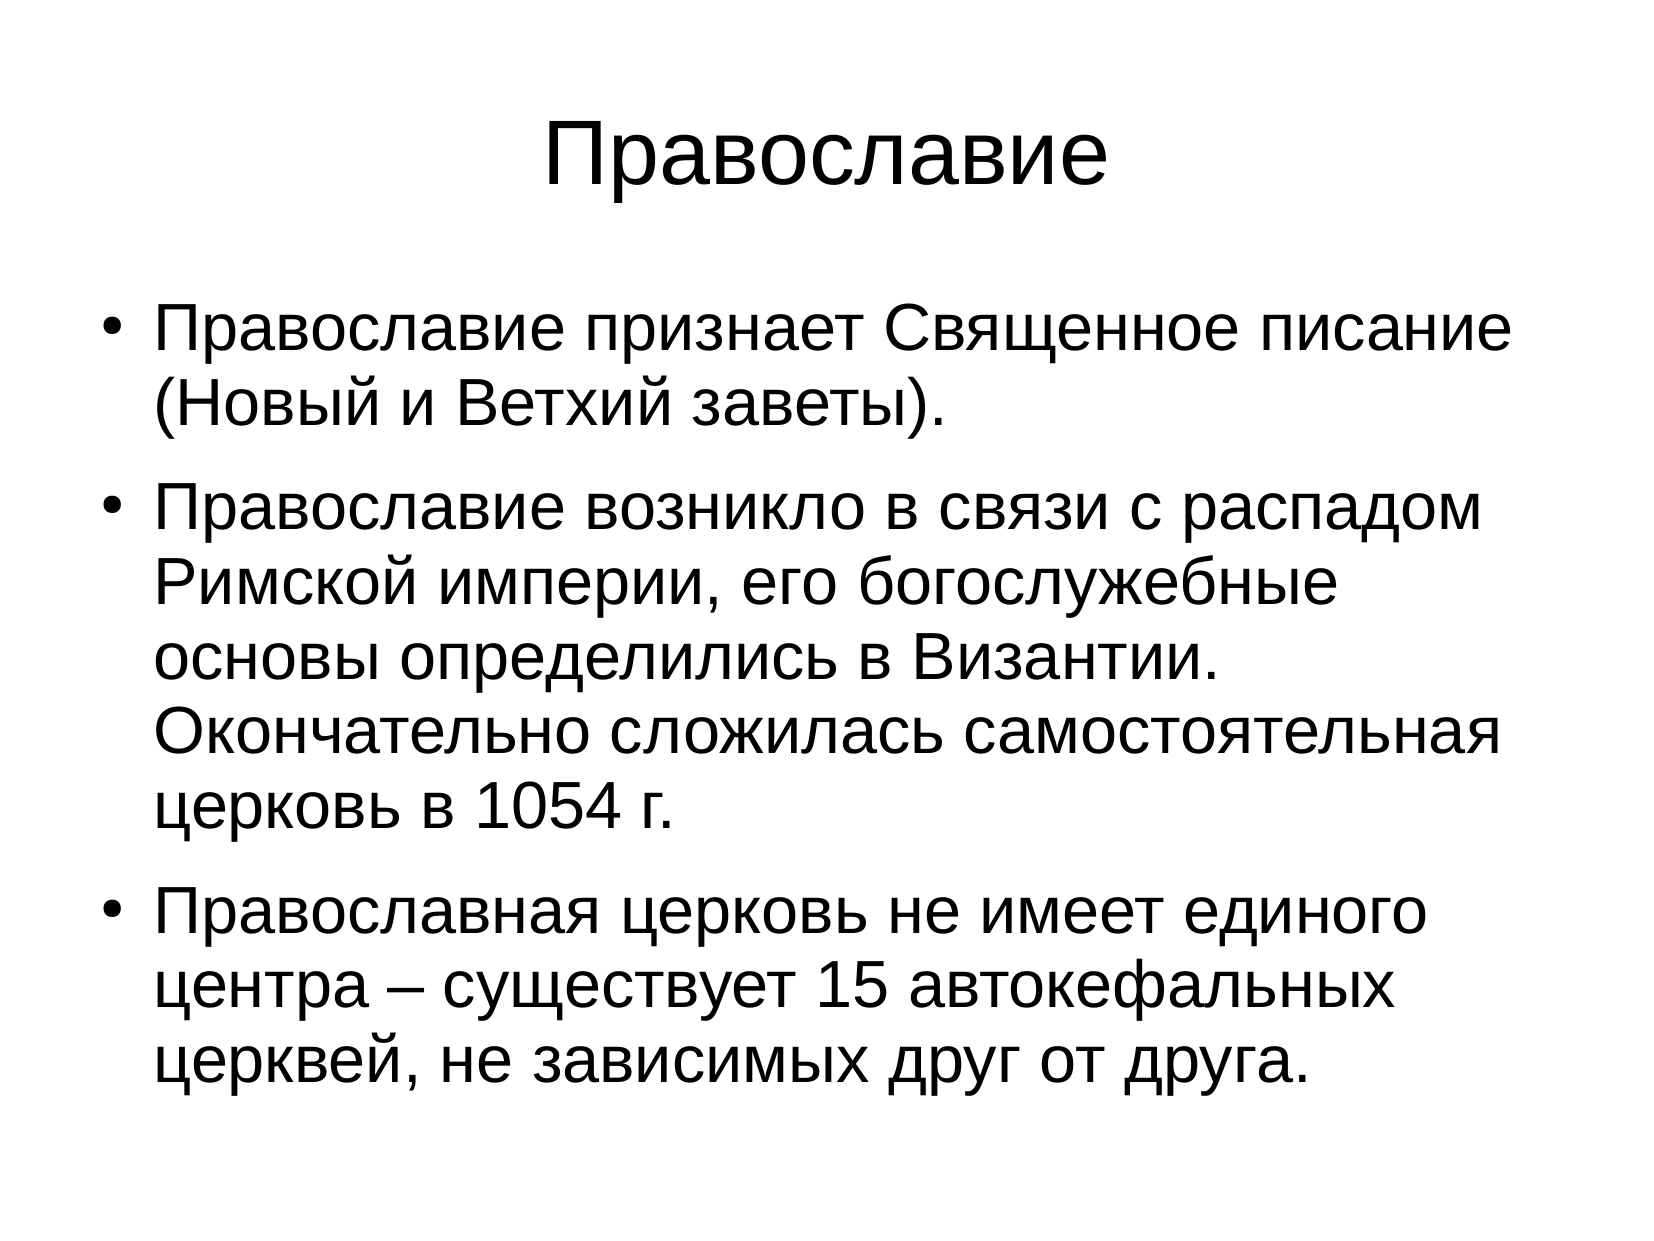

# Православие
Православие признает Священное писание (Новый и Ветхий заветы).
Православие возникло в связи с распадом Римской империи, его богослужебные основы определились в Византии. Окончательно сложилась самостоятельная церковь в 1054 г.
Православная церковь не имеет единого центра – существует 15 автокефальных церквей, не зависимых друг от друга.